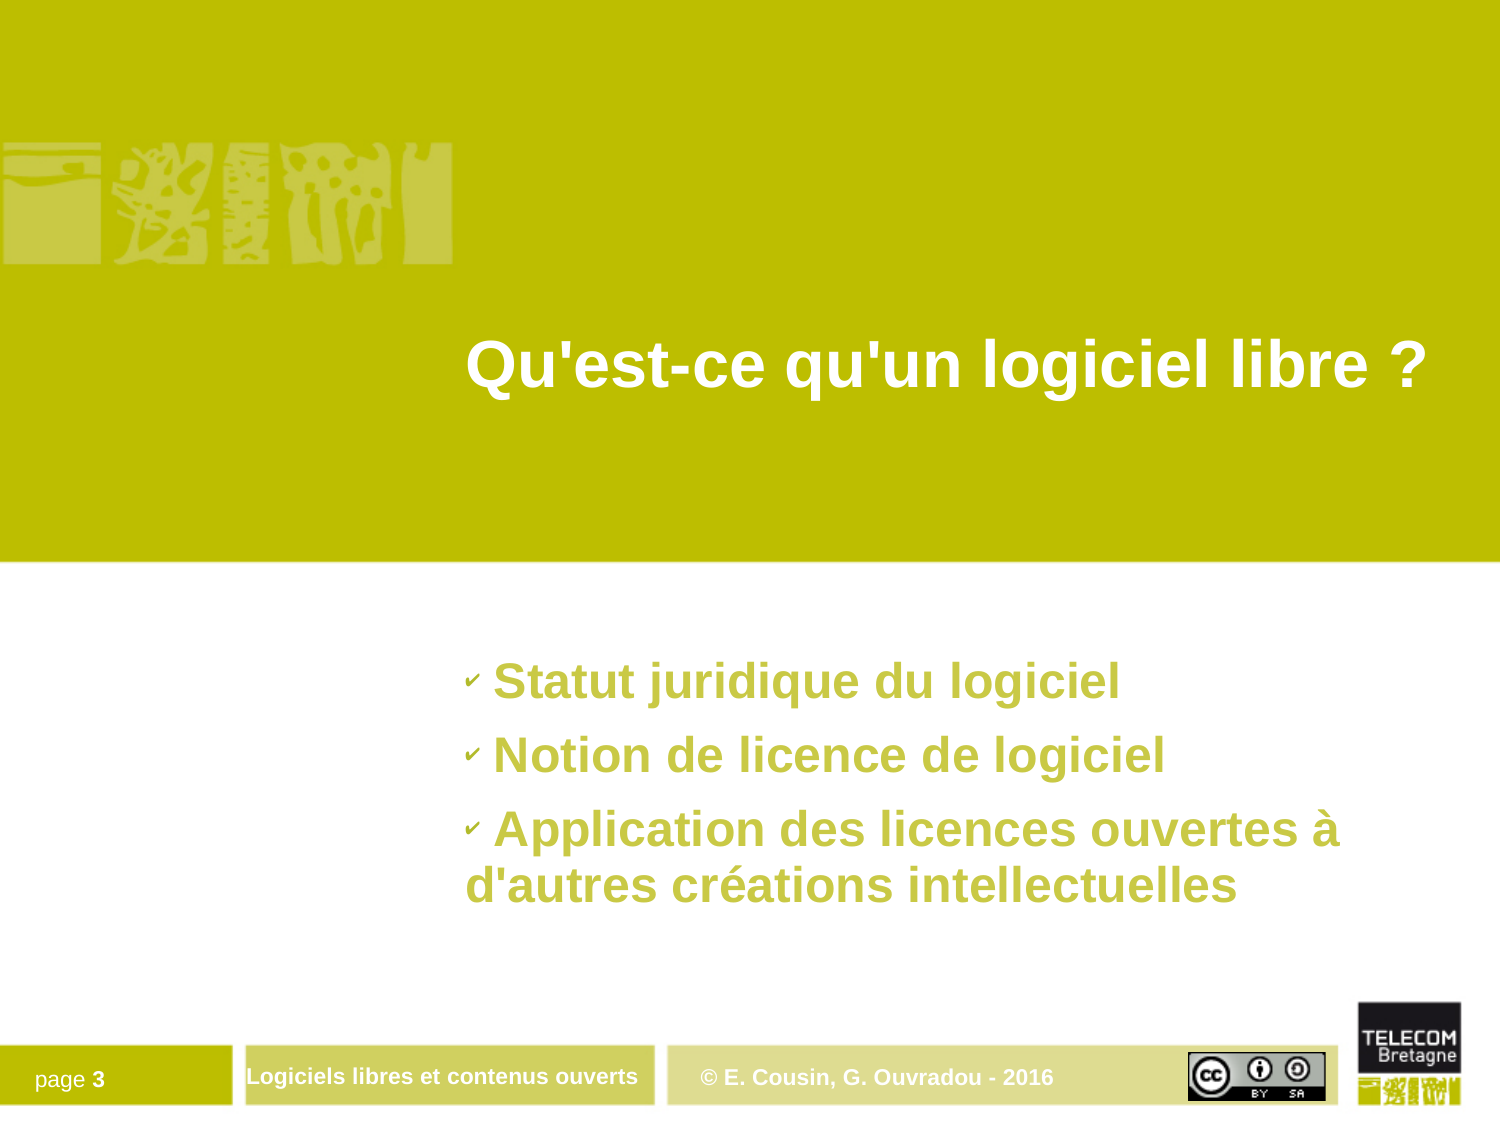

# Qu'est-ce qu'un logiciel libre ?
 Statut juridique du logiciel
 Notion de licence de logiciel
 Application des licences ouvertes à d'autres créations intellectuelles
3
© E. Cousin, G. Ouvradou - 2016